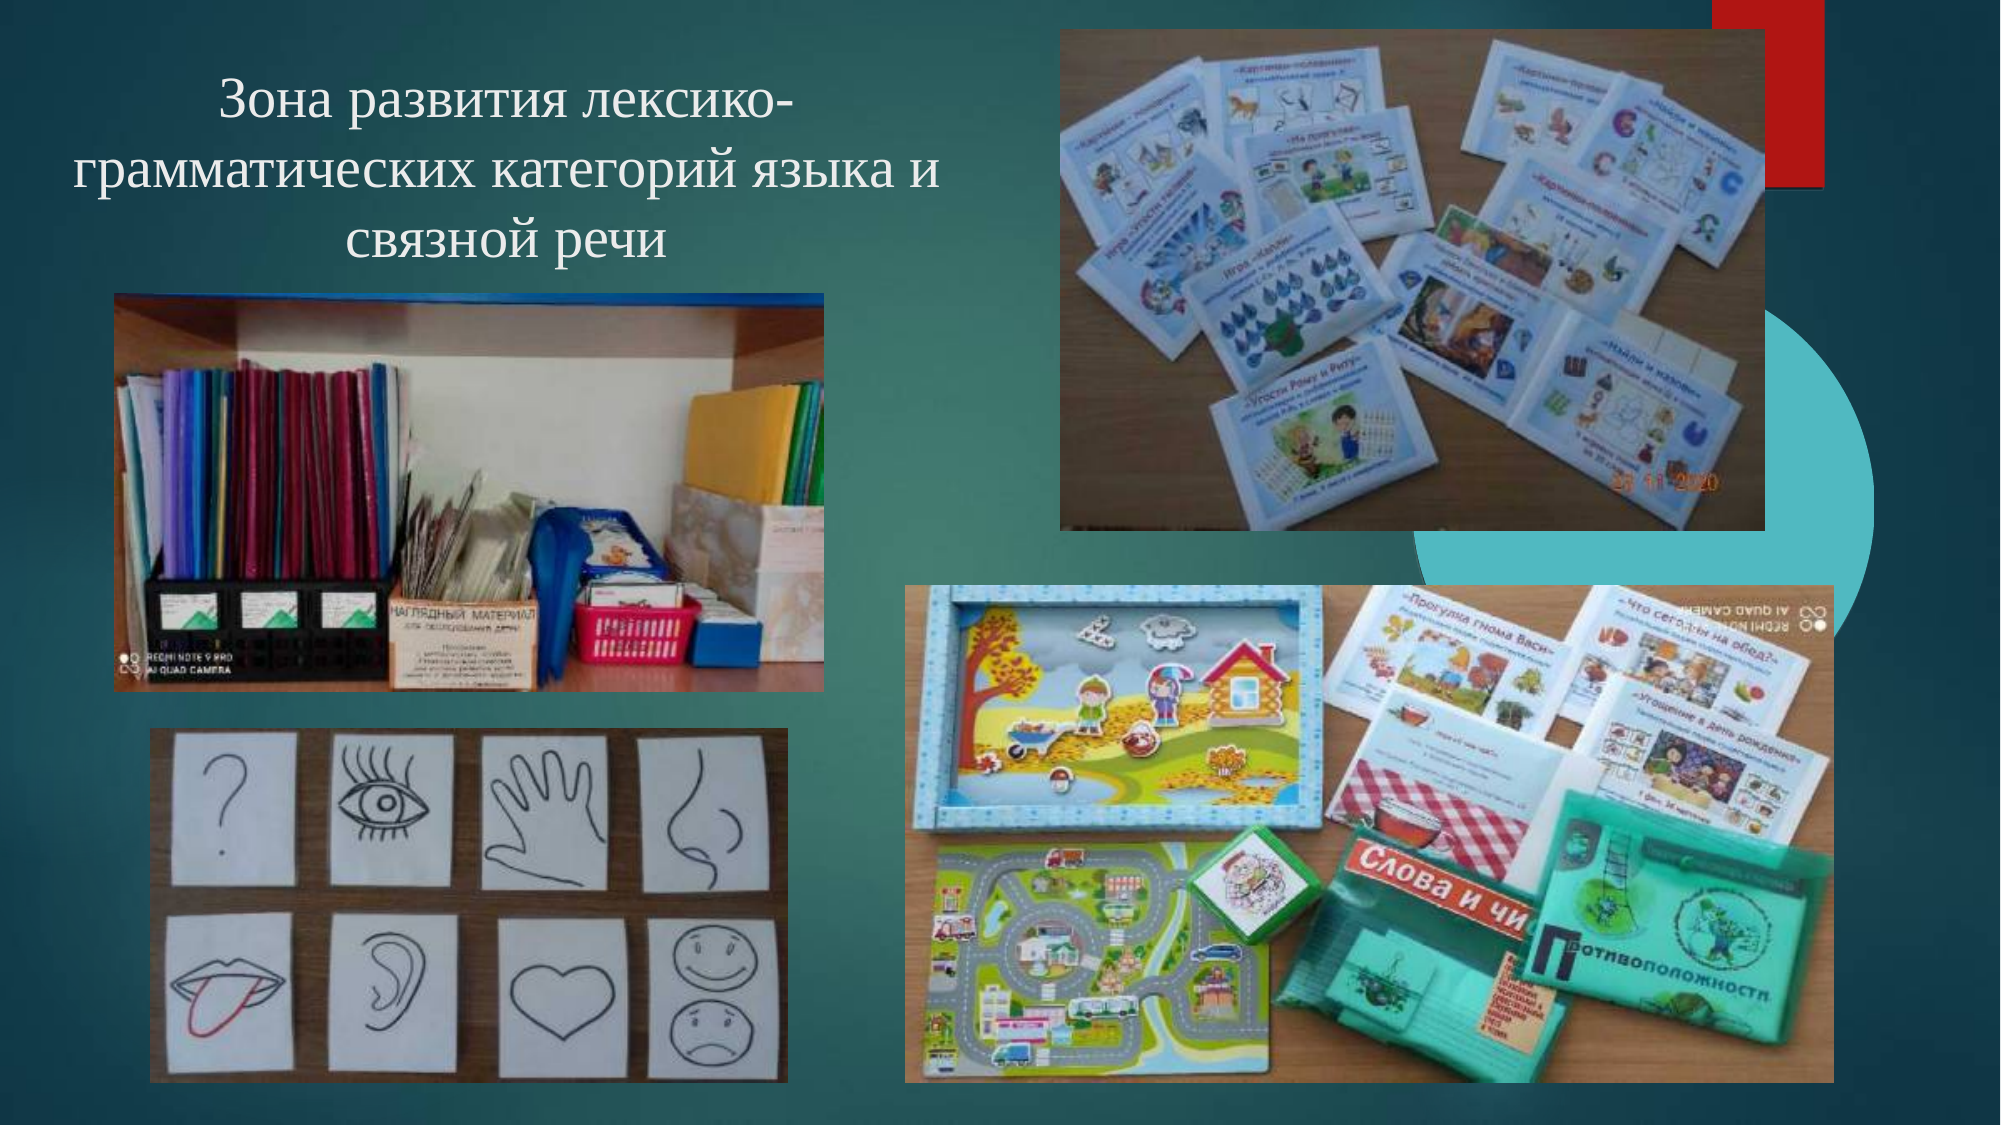

Зона развития лексико-грамматических категорий языка и связной речи